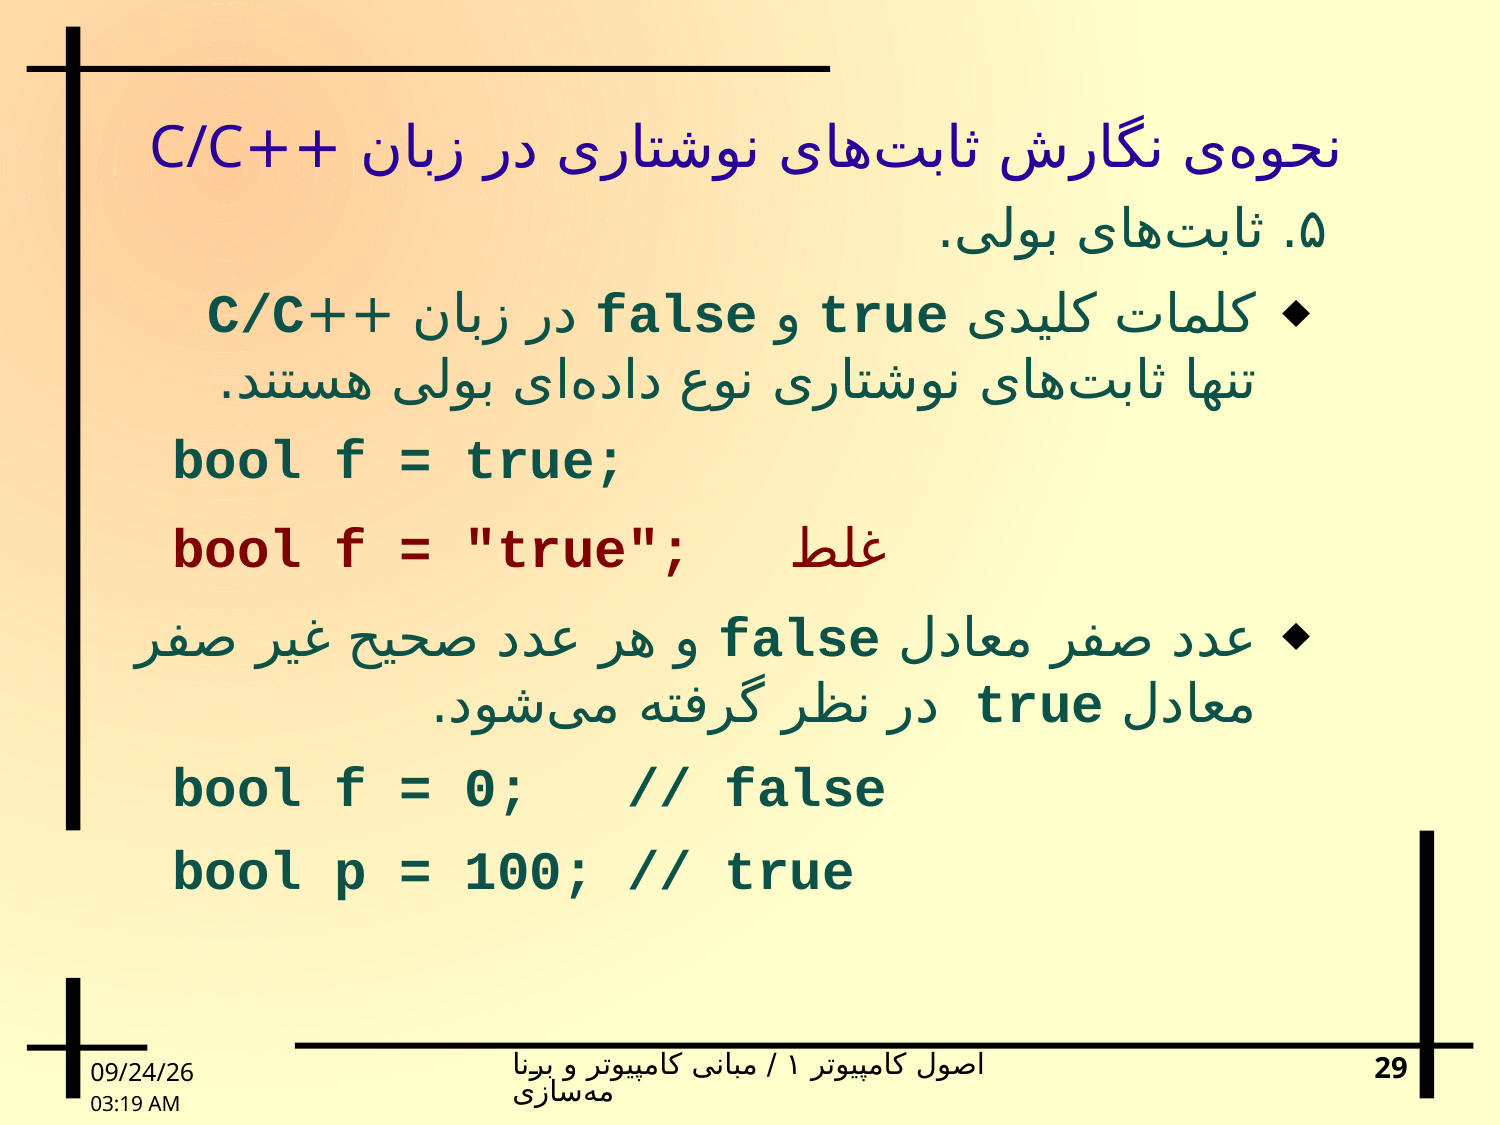

نحوه‌ی نگارش ثابت‌های نوشتاری در زبان ++C/C
# ۵. ثابت‌های بولی.
کلمات کلیدی true و false در زبان ++C/C تنها ثابت‌های نوشتاری نوع داده‌ای بولی هستند.
bool f = true;
bool f = "true"; غلط
عدد صفر معادل false و هر عدد صحیح غیر صفر معادل true در نظر گرفته می‌شود.
bool f = 0; // false
bool p = 100; // true
اصول کامپیوتر ۱ / مبانی کامپیوتر و برنامه‌سازی
29